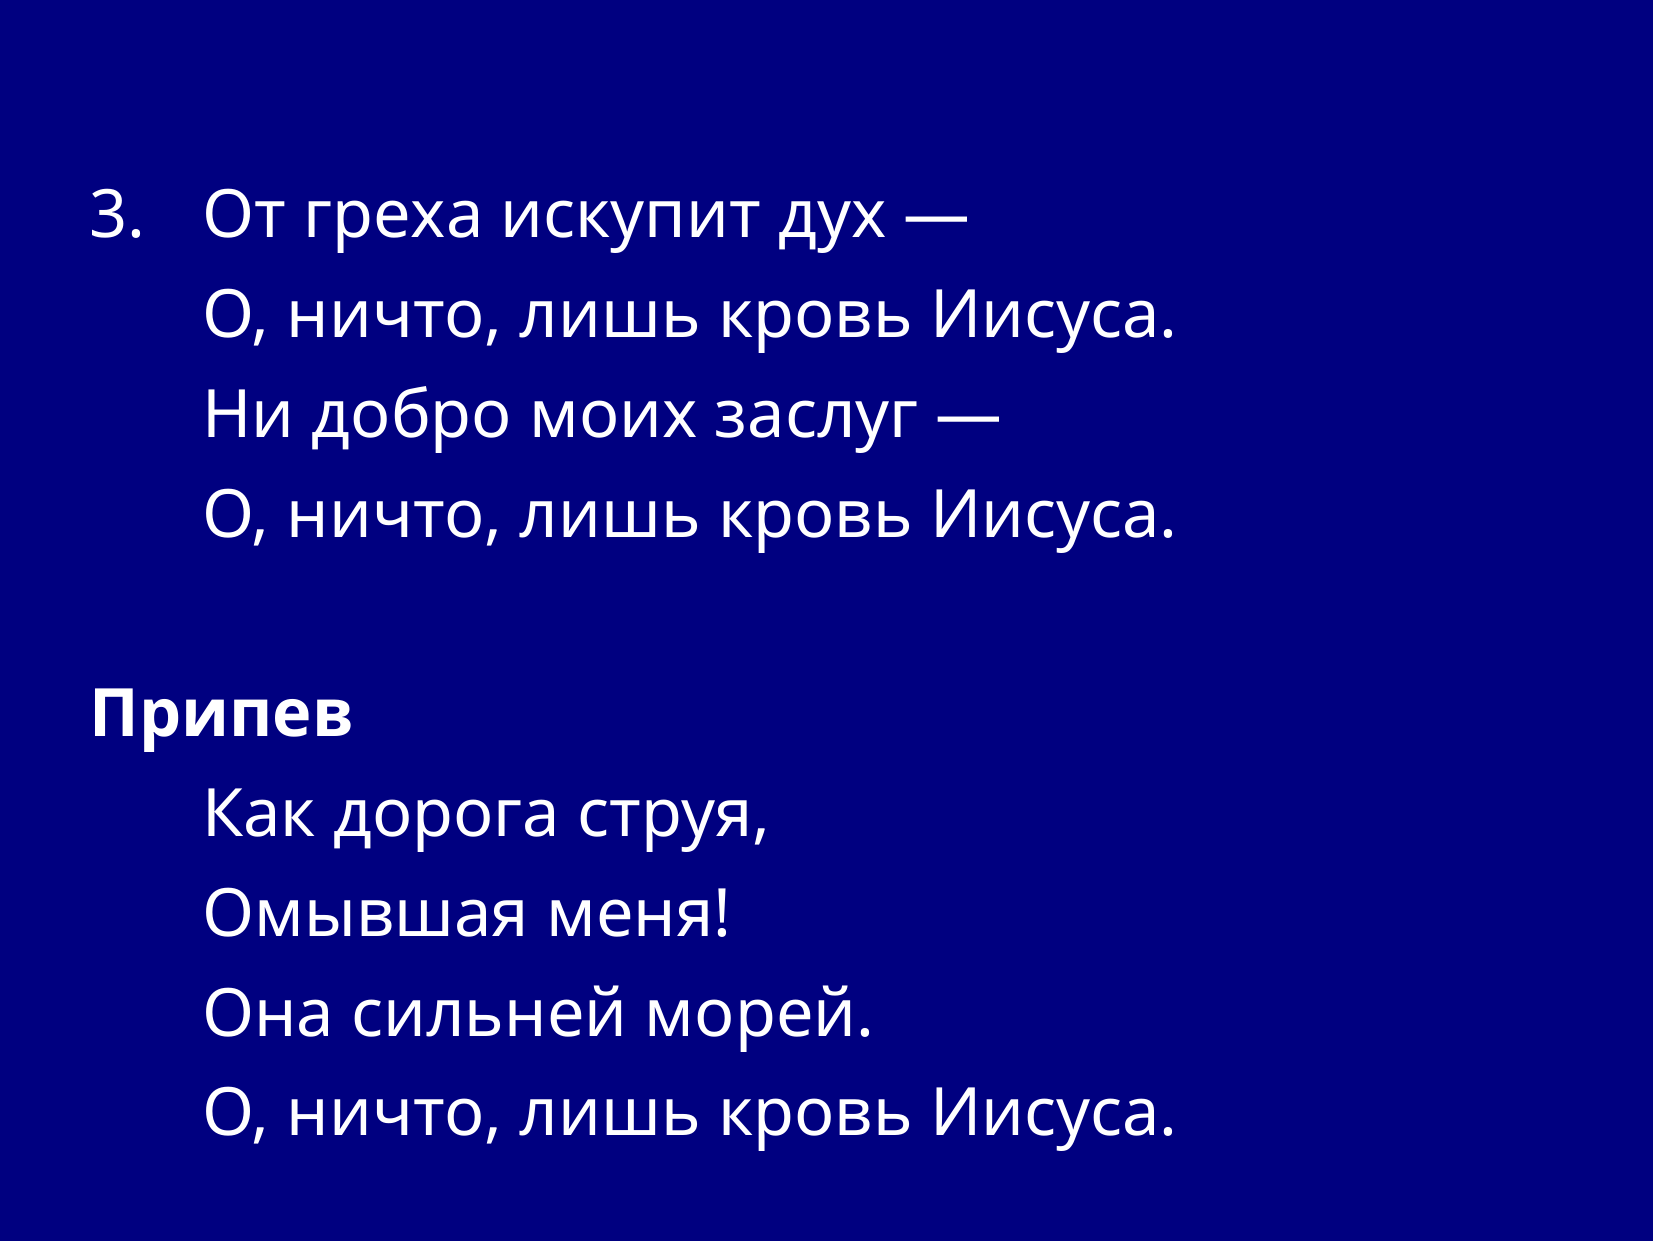

3.	От греха искупит дух —
	О, ничто, лишь кровь Иисуса.
	Ни добро моих заслуг —
	О, ничто, лишь кровь Иисуса.
Припев
	Как дорога струя,
	Омывшая меня!
	Она сильней морей.
	О, ничто, лишь кровь Иисуса.